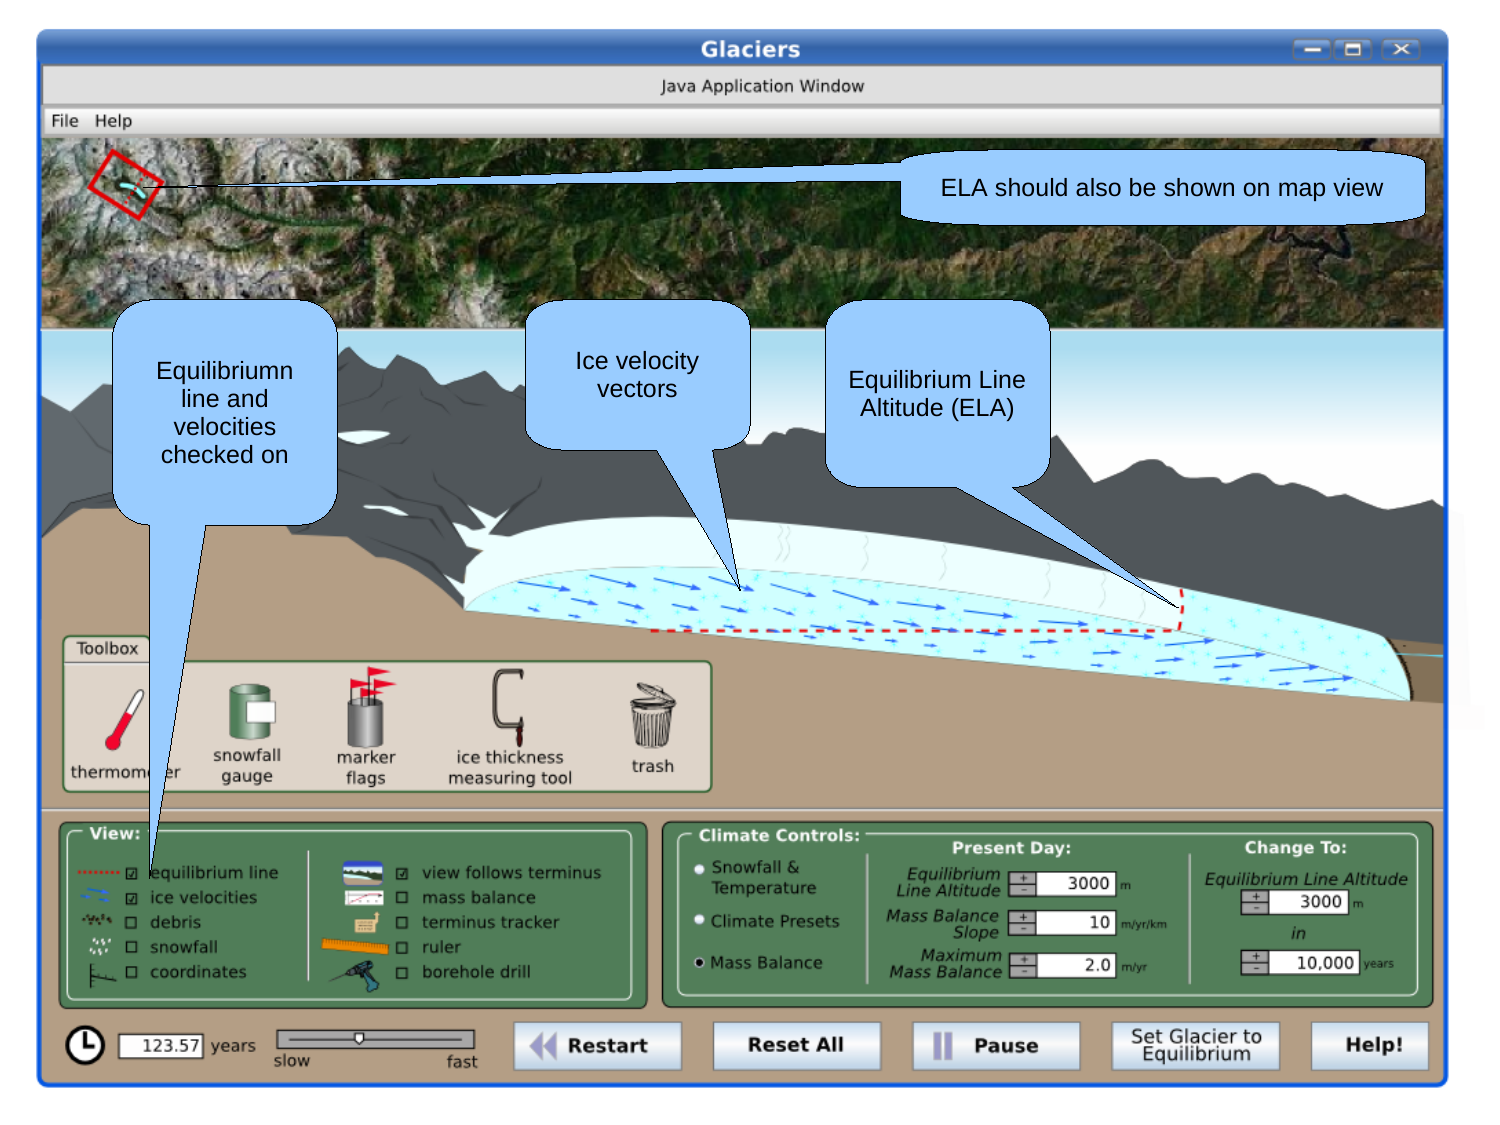

ELA should also be shown on map view
Equilibriumn line and velocities checked on
Ice velocity vectors
Equilibrium Line Altitude (ELA)